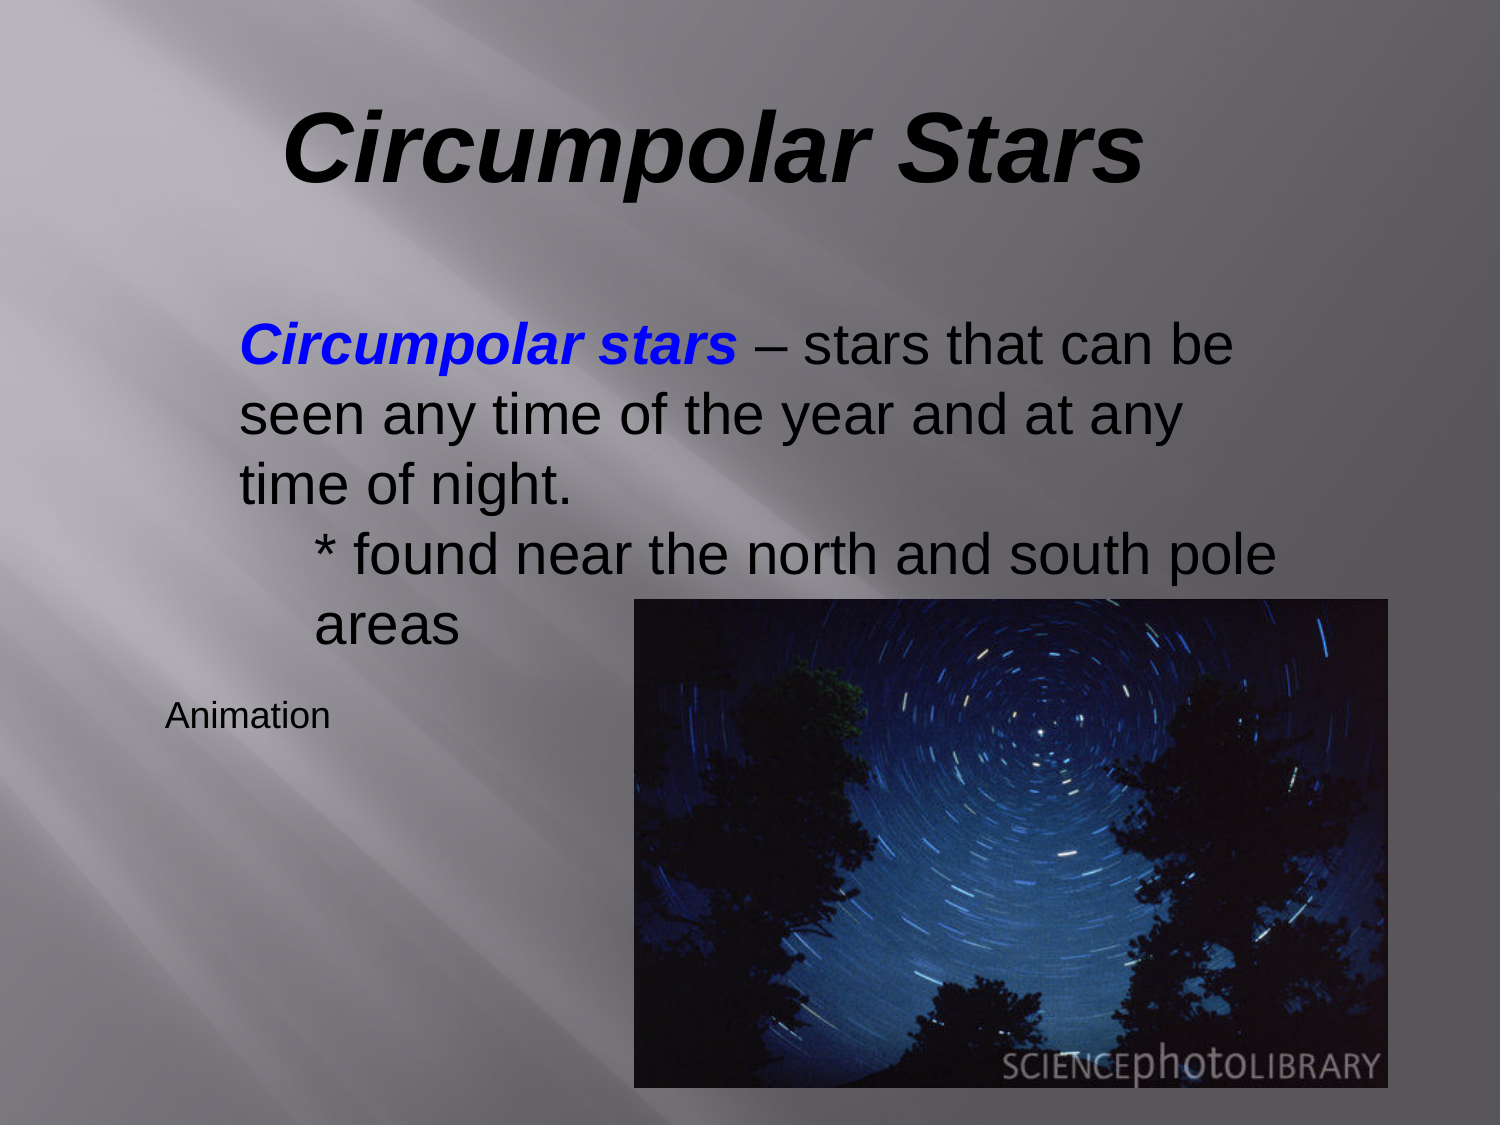

Circumpolar Stars
Circumpolar stars – stars that can be seen any time of the year and at any time of night.
	* found near the north and south pole 	areas
Animation